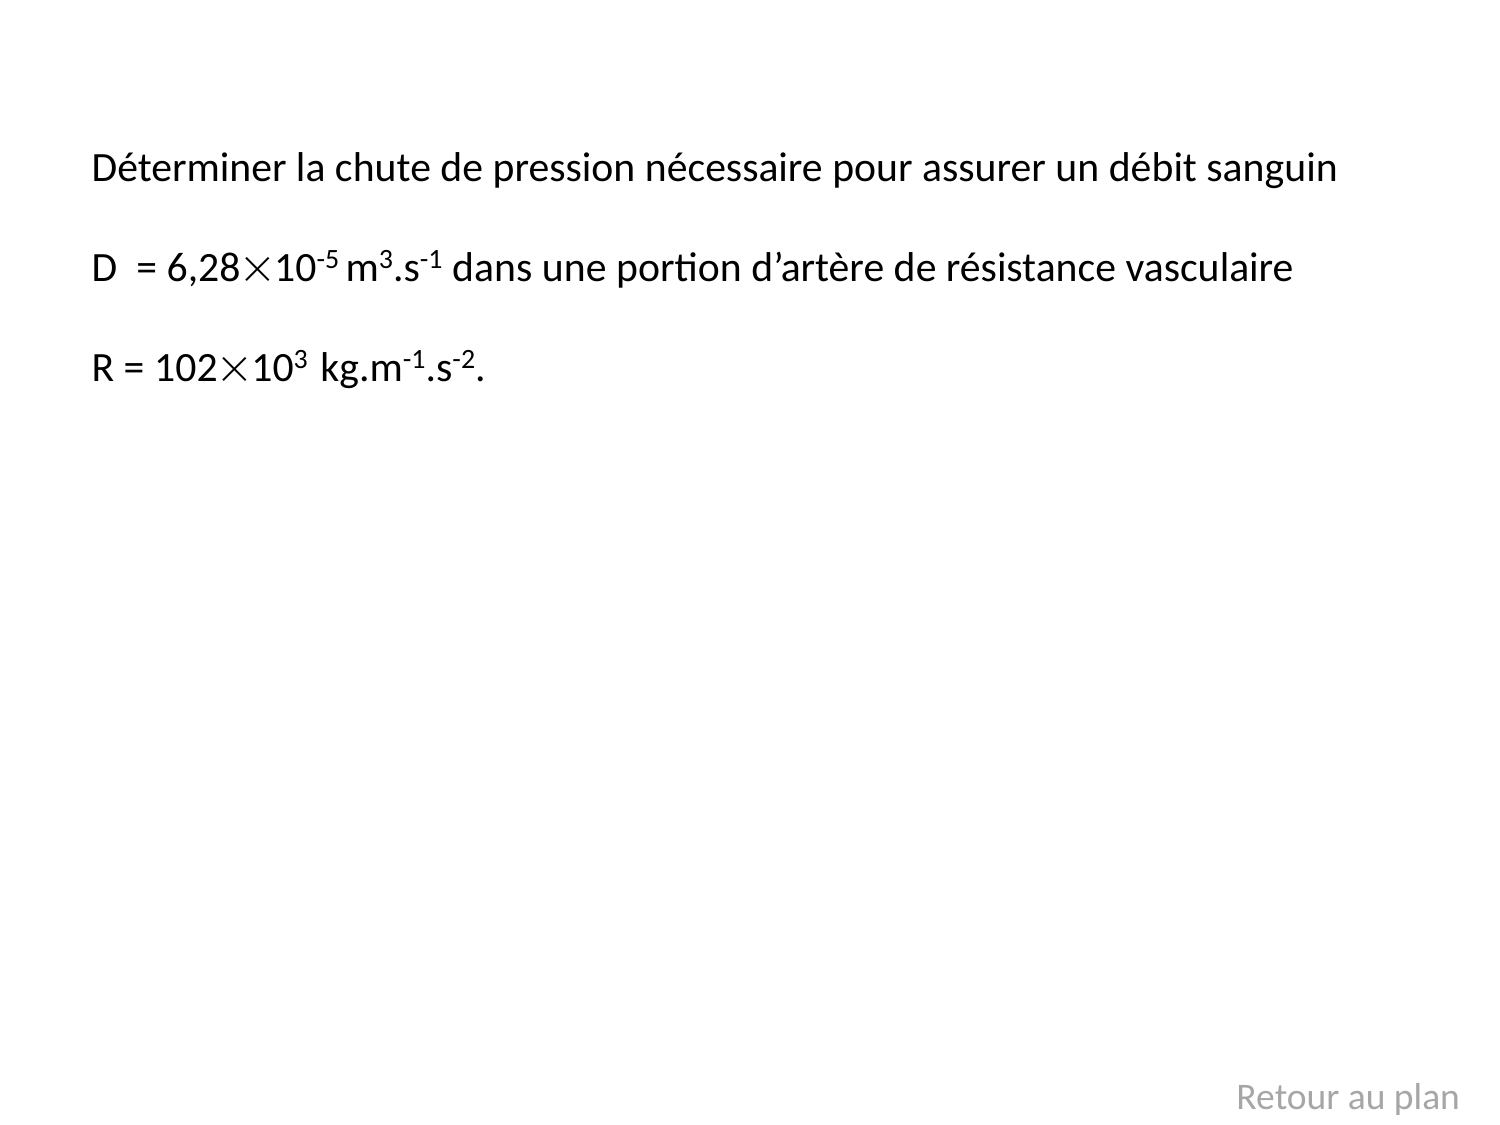

Déterminer la chute de pression nécessaire pour assurer un débit sanguin
D = 6,2810-5 m3.s-1 dans une portion d’artère de résistance vasculaire
R = 102103 kg.m-1.s-2.
Retour au plan